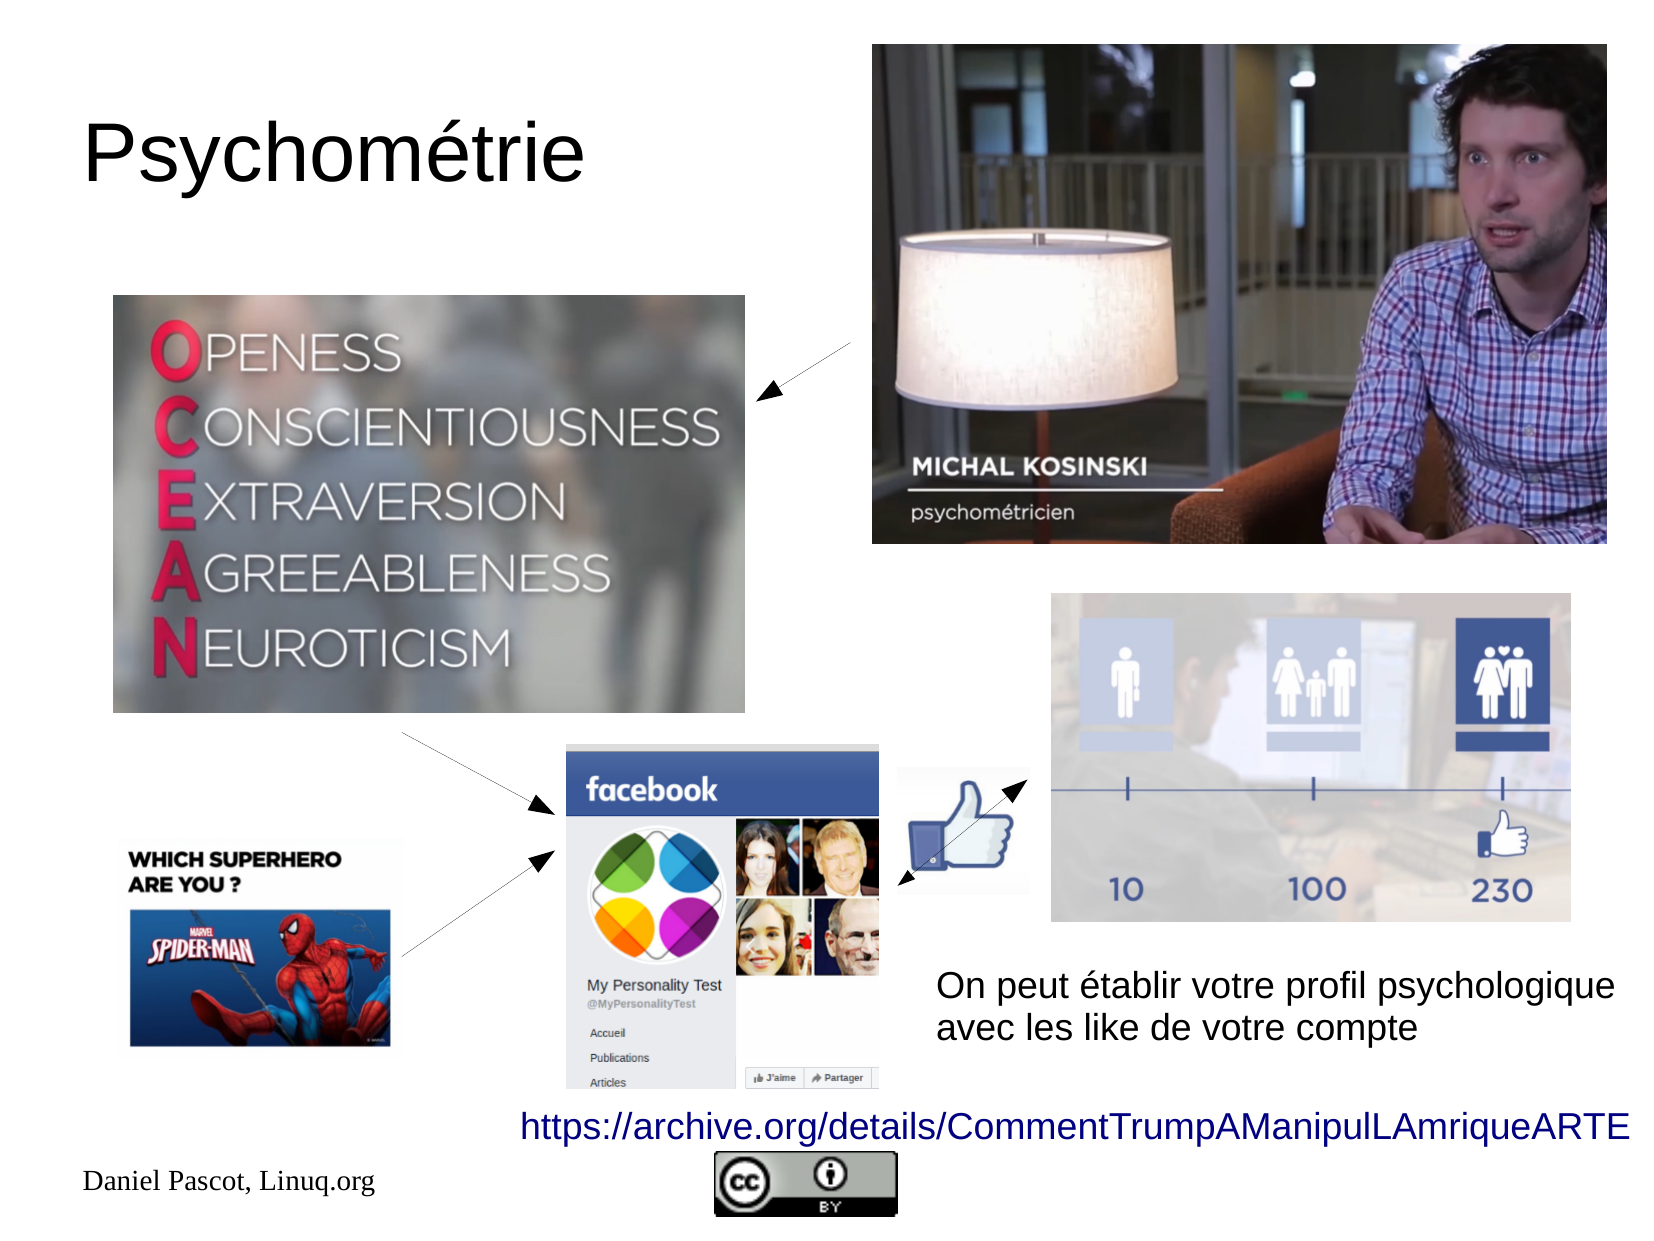

# Psychométrie
On peut établir votre profil psychologique
avec les like de votre compte
https://archive.org/details/CommentTrumpAManipulLAmriqueARTE